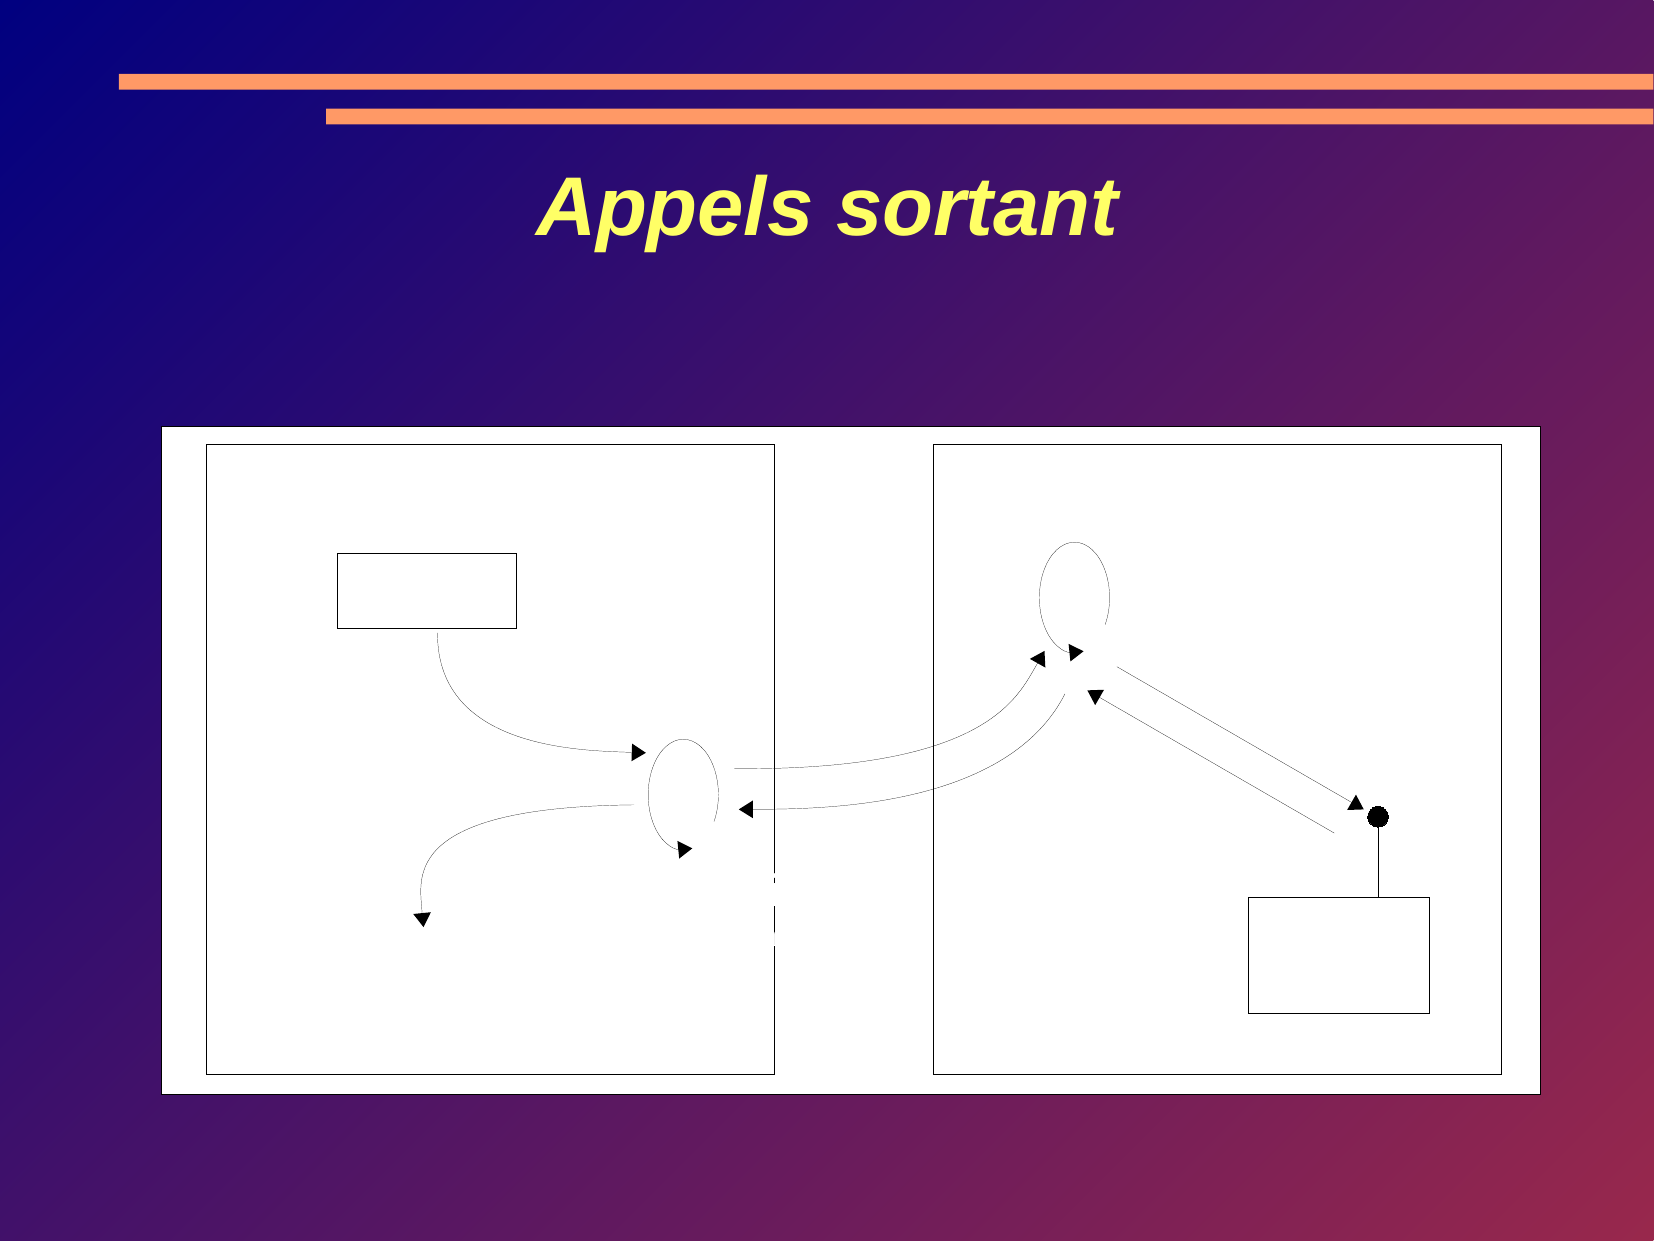

# Appels sortant
Appartement A
Client
Appel sortant
Attente active
(boucle de messages)
Reprise
d'exécution
Appartement B
Thread de
traitement
Exécution
Objet
serveur
Requête
Réponse